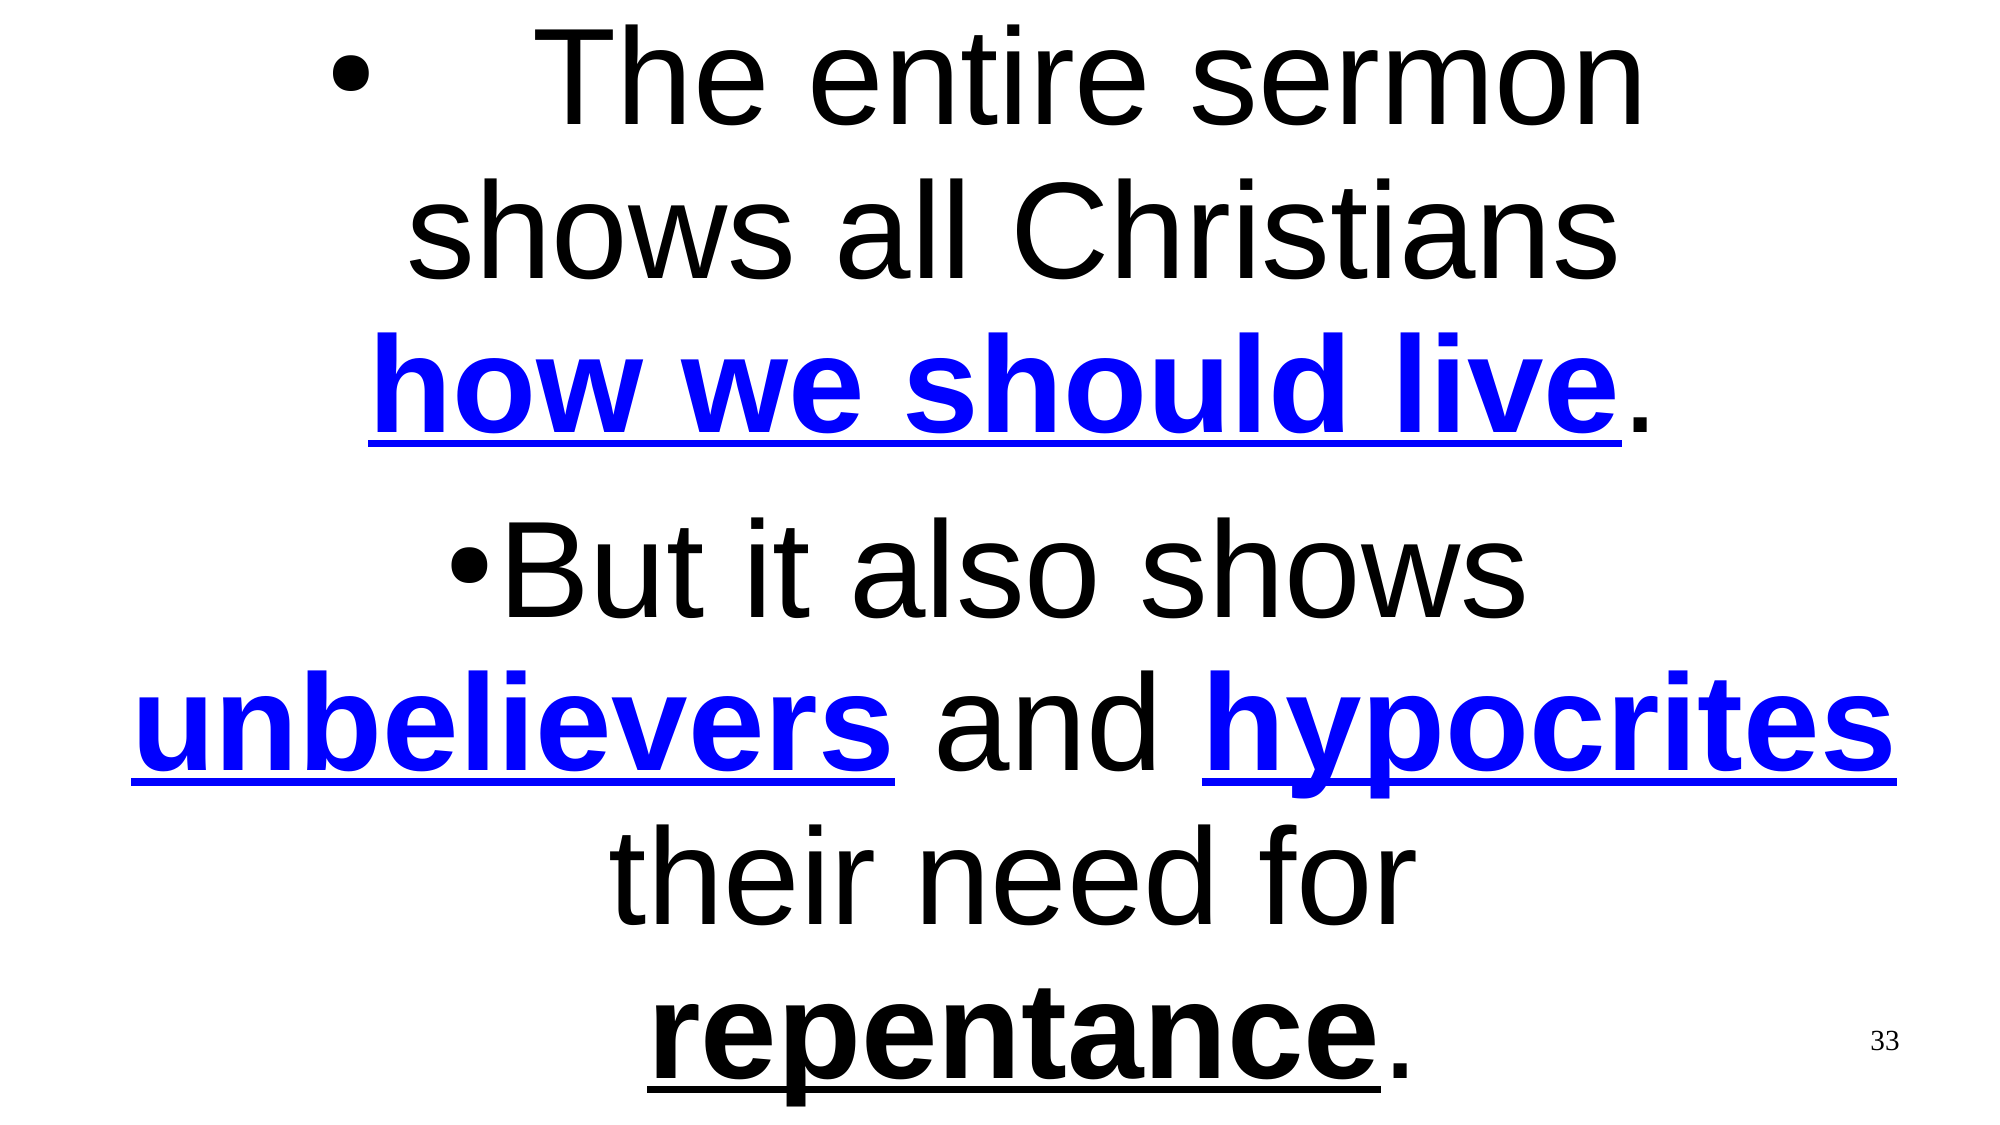

# The entire sermon shows all Christians how we should live.
But it also shows
unbelievers and hypocrites
their need for
repentance.
33